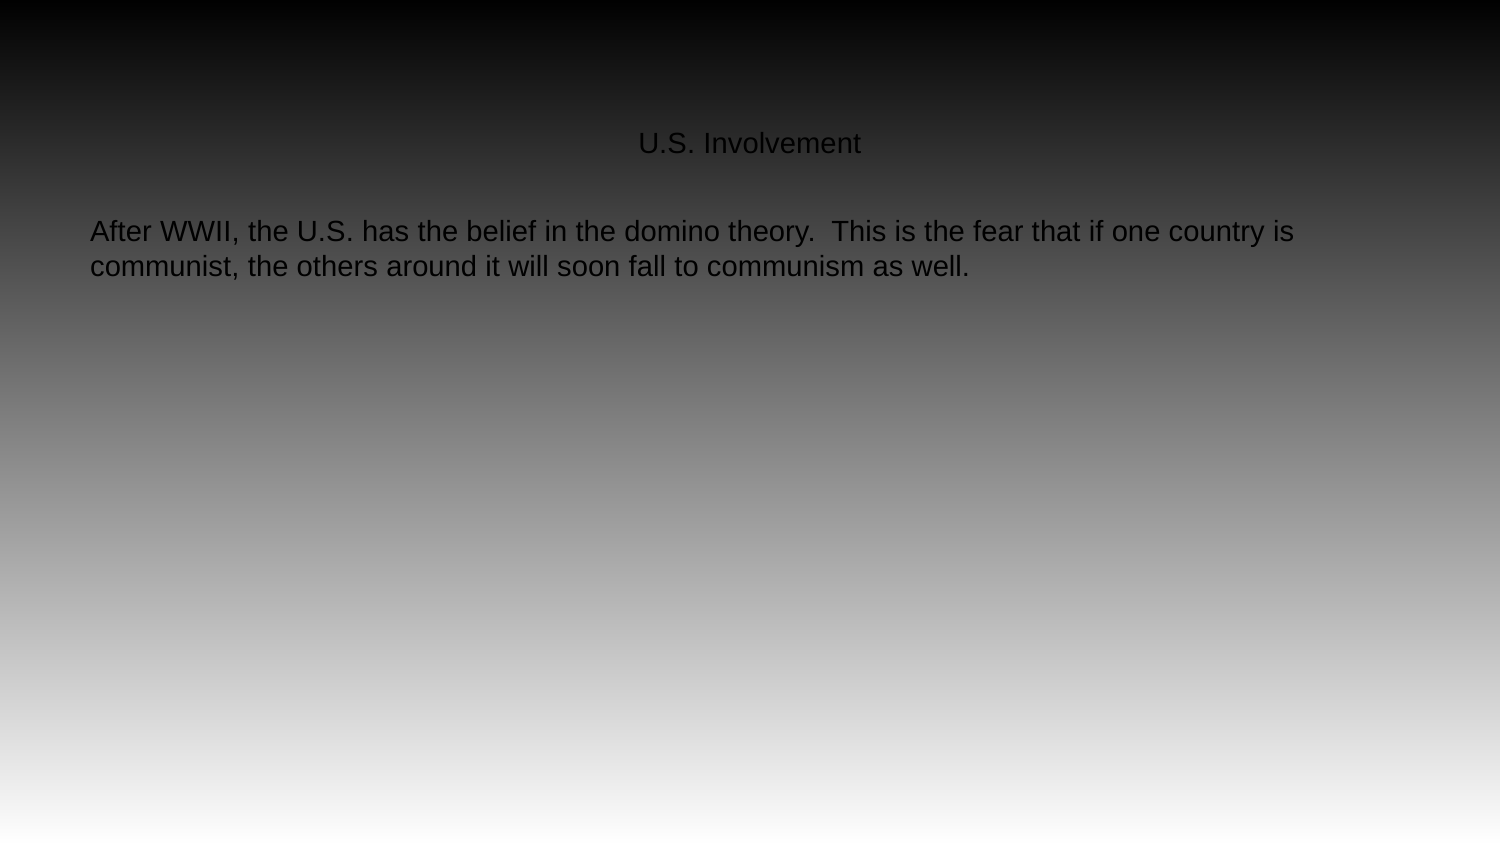

# U.S. Involvement
After WWII, the U.S. has the belief in the domino theory. This is the fear that if one country is communist, the others around it will soon fall to communism as well.